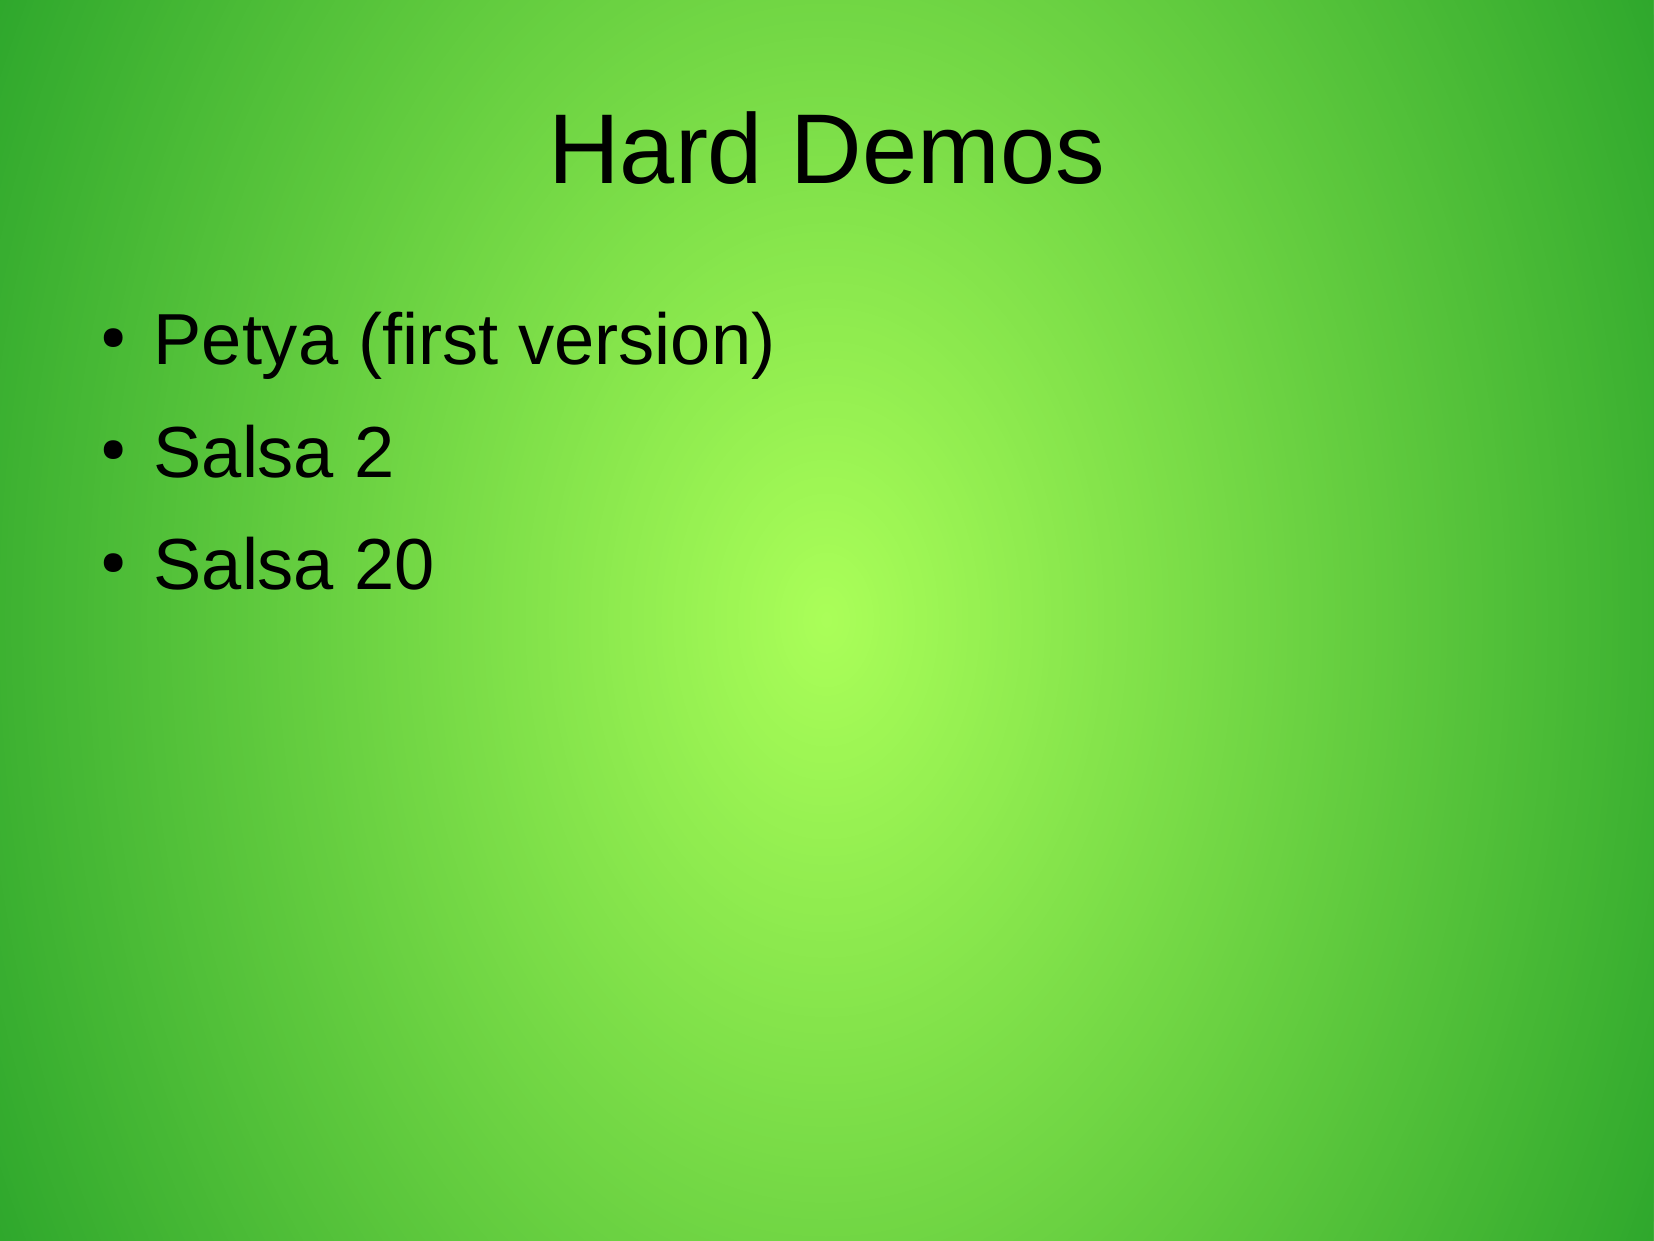

# Hard Demos
Petya (first version)
Salsa 2
Salsa 20